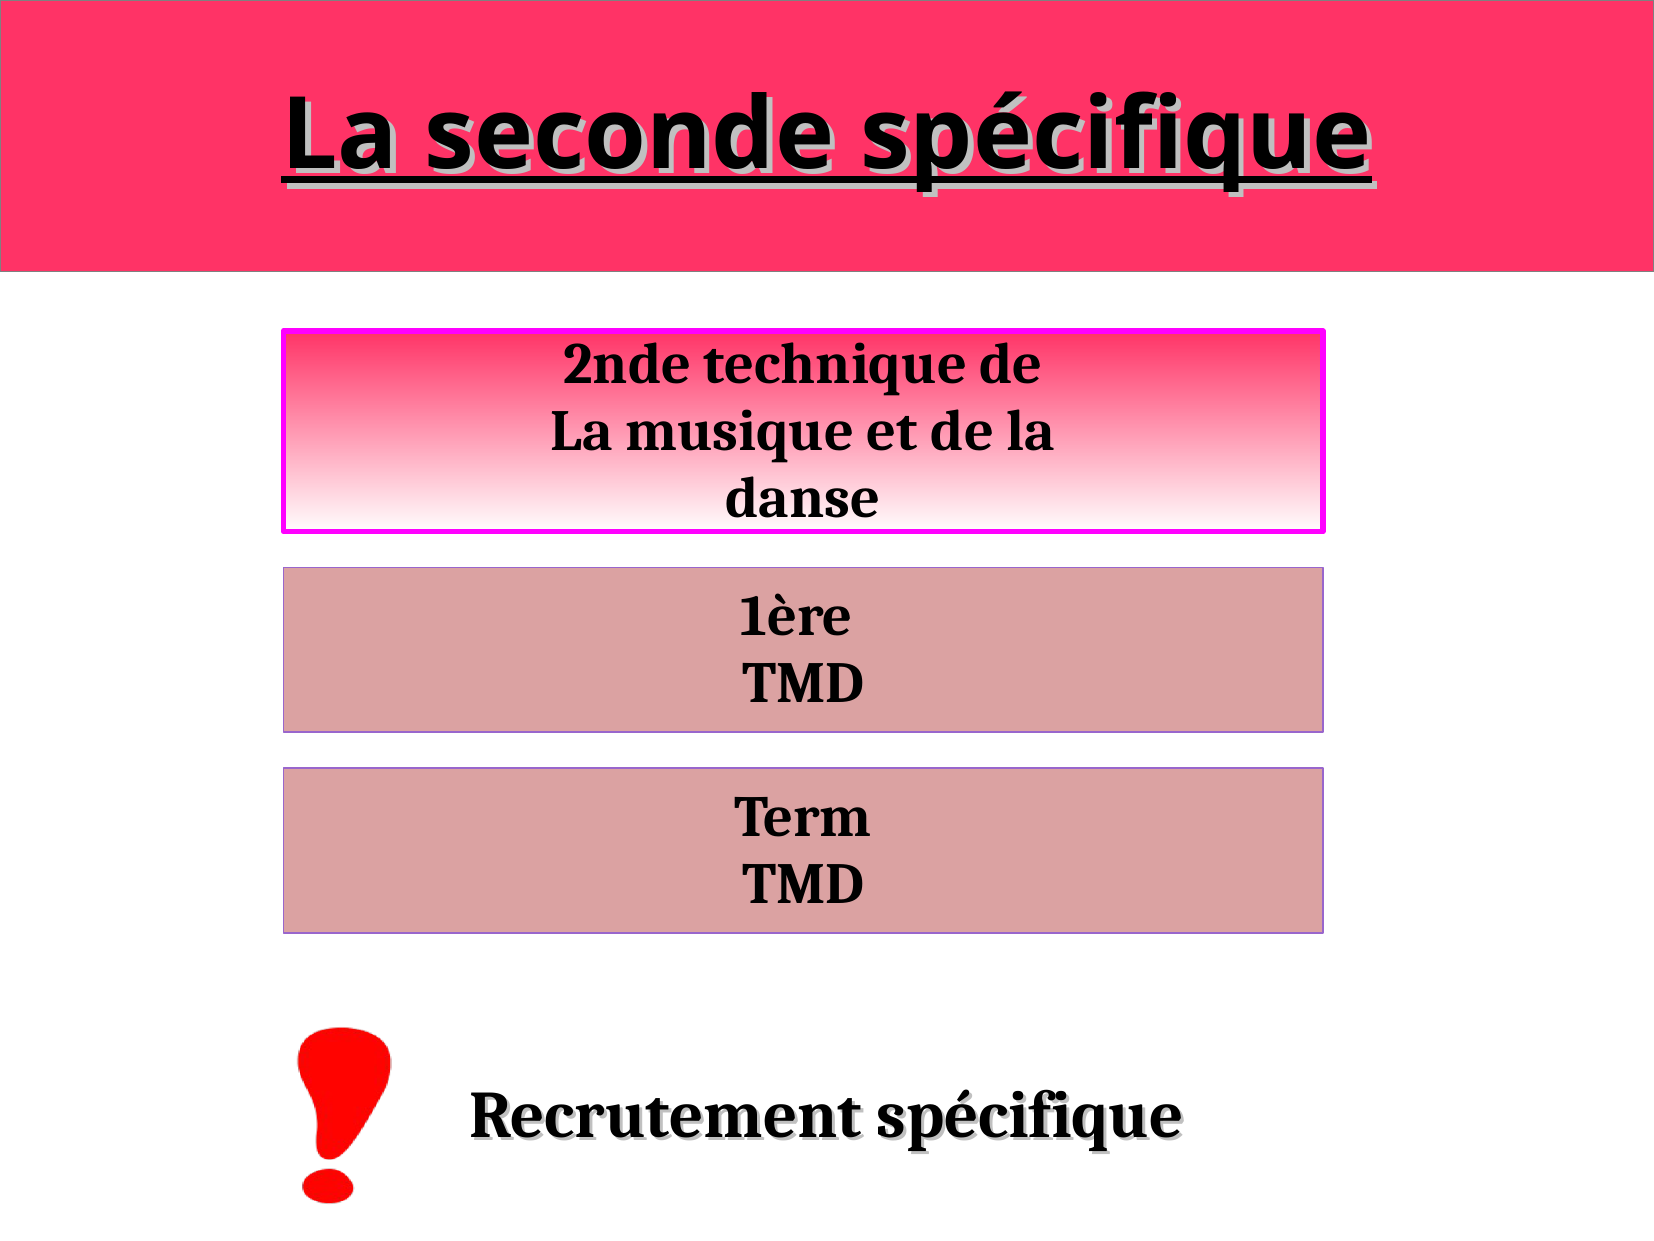

# La seconde spécifique
2nde technique de
La musique et de la
danse
1ère
TMD
Term
TMD
Recrutement spécifique